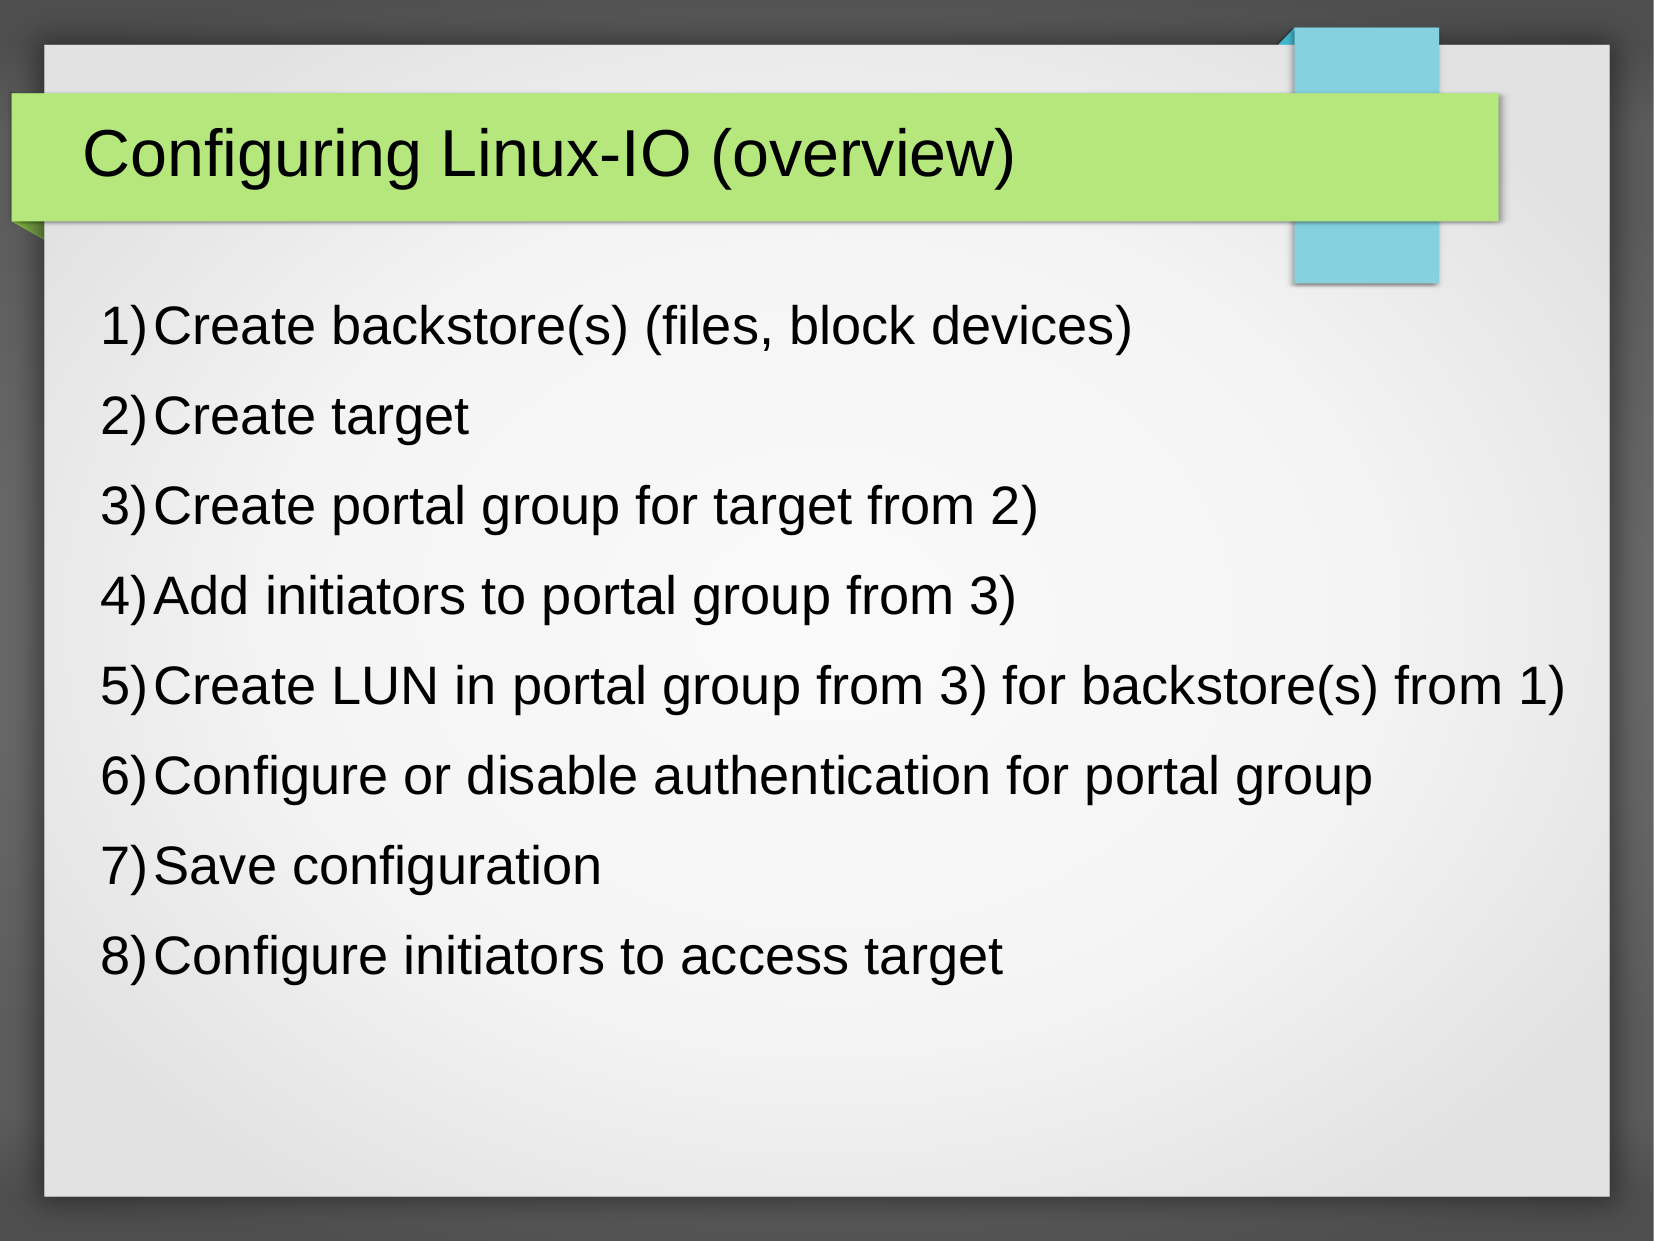

# Configuring Linux-IO (overview)
Create backstore(s) (files, block devices)
Create target
Create portal group for target from 2)
Add initiators to portal group from 3)
Create LUN in portal group from 3) for backstore(s) from 1)
Configure or disable authentication for portal group
Save configuration
Configure initiators to access target